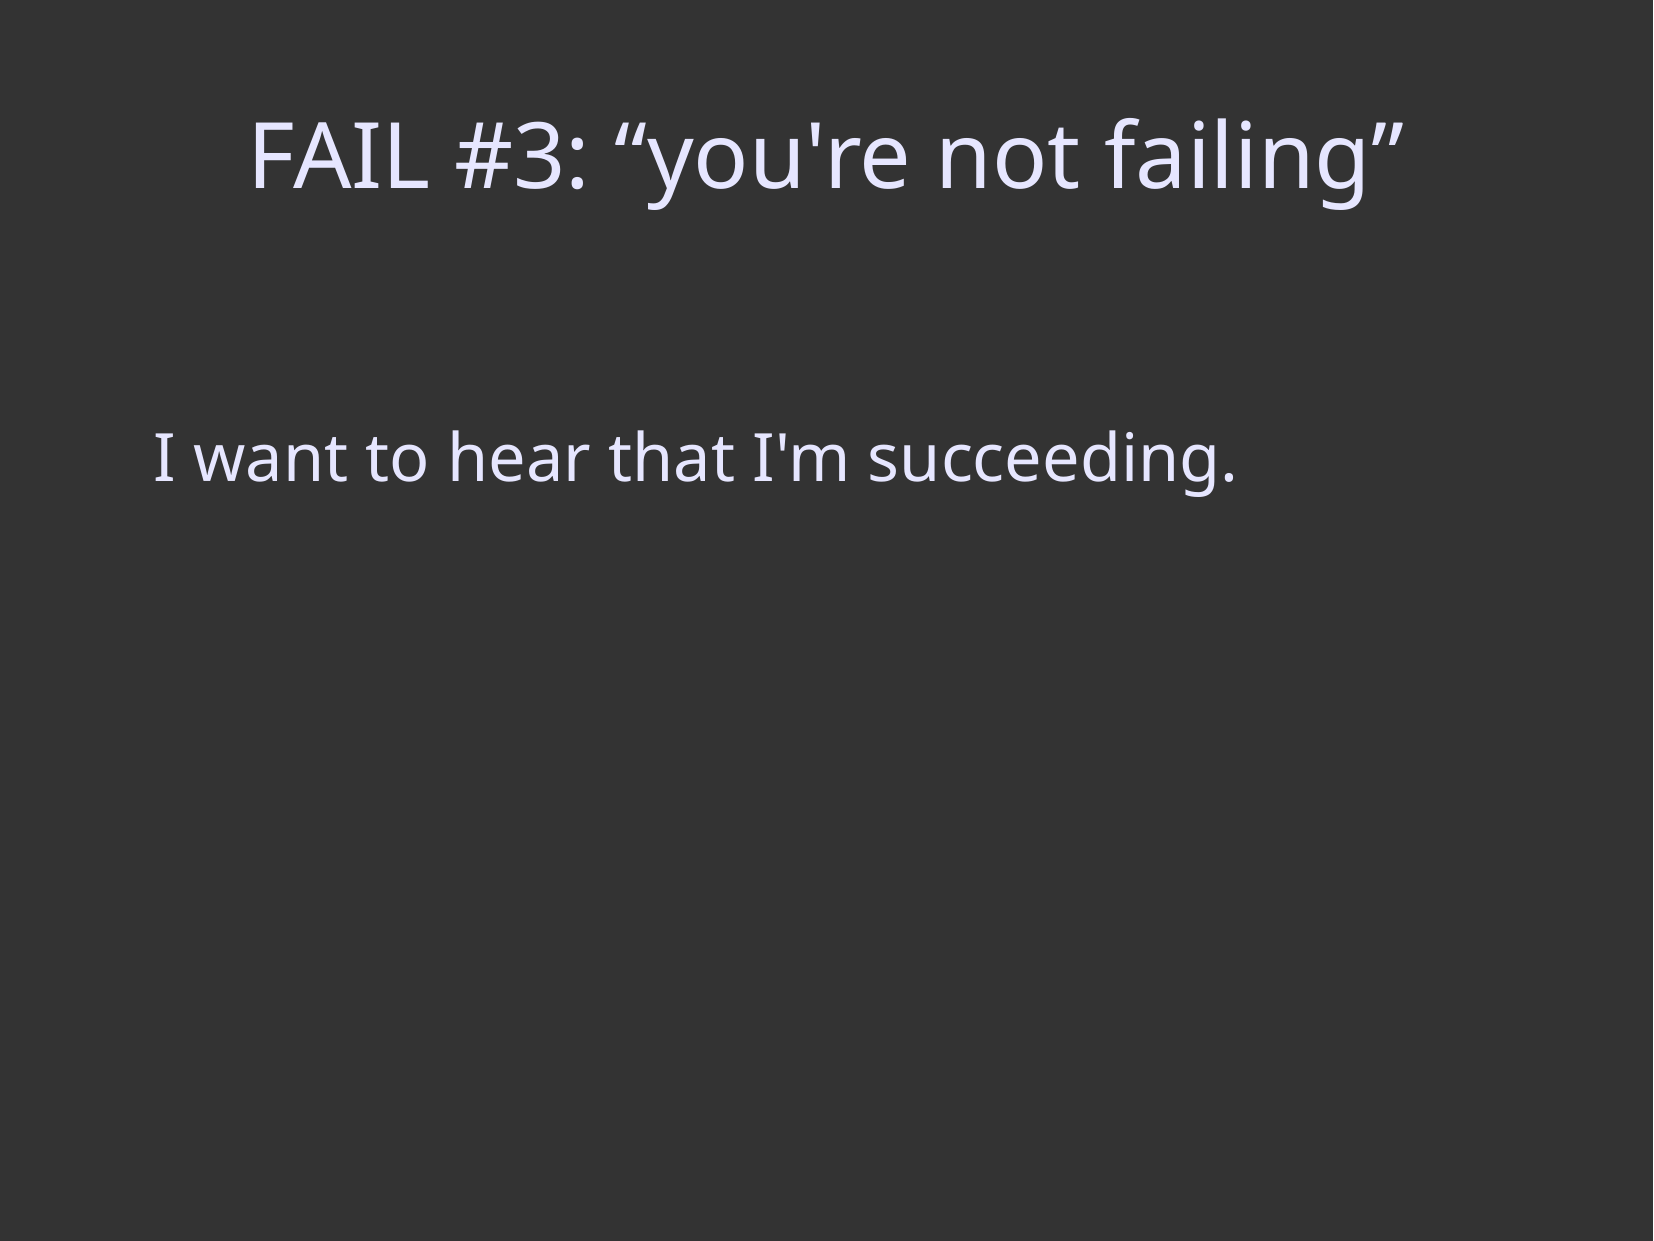

# FAIL #3: “you're not failing”
I want to hear that I'm succeeding.